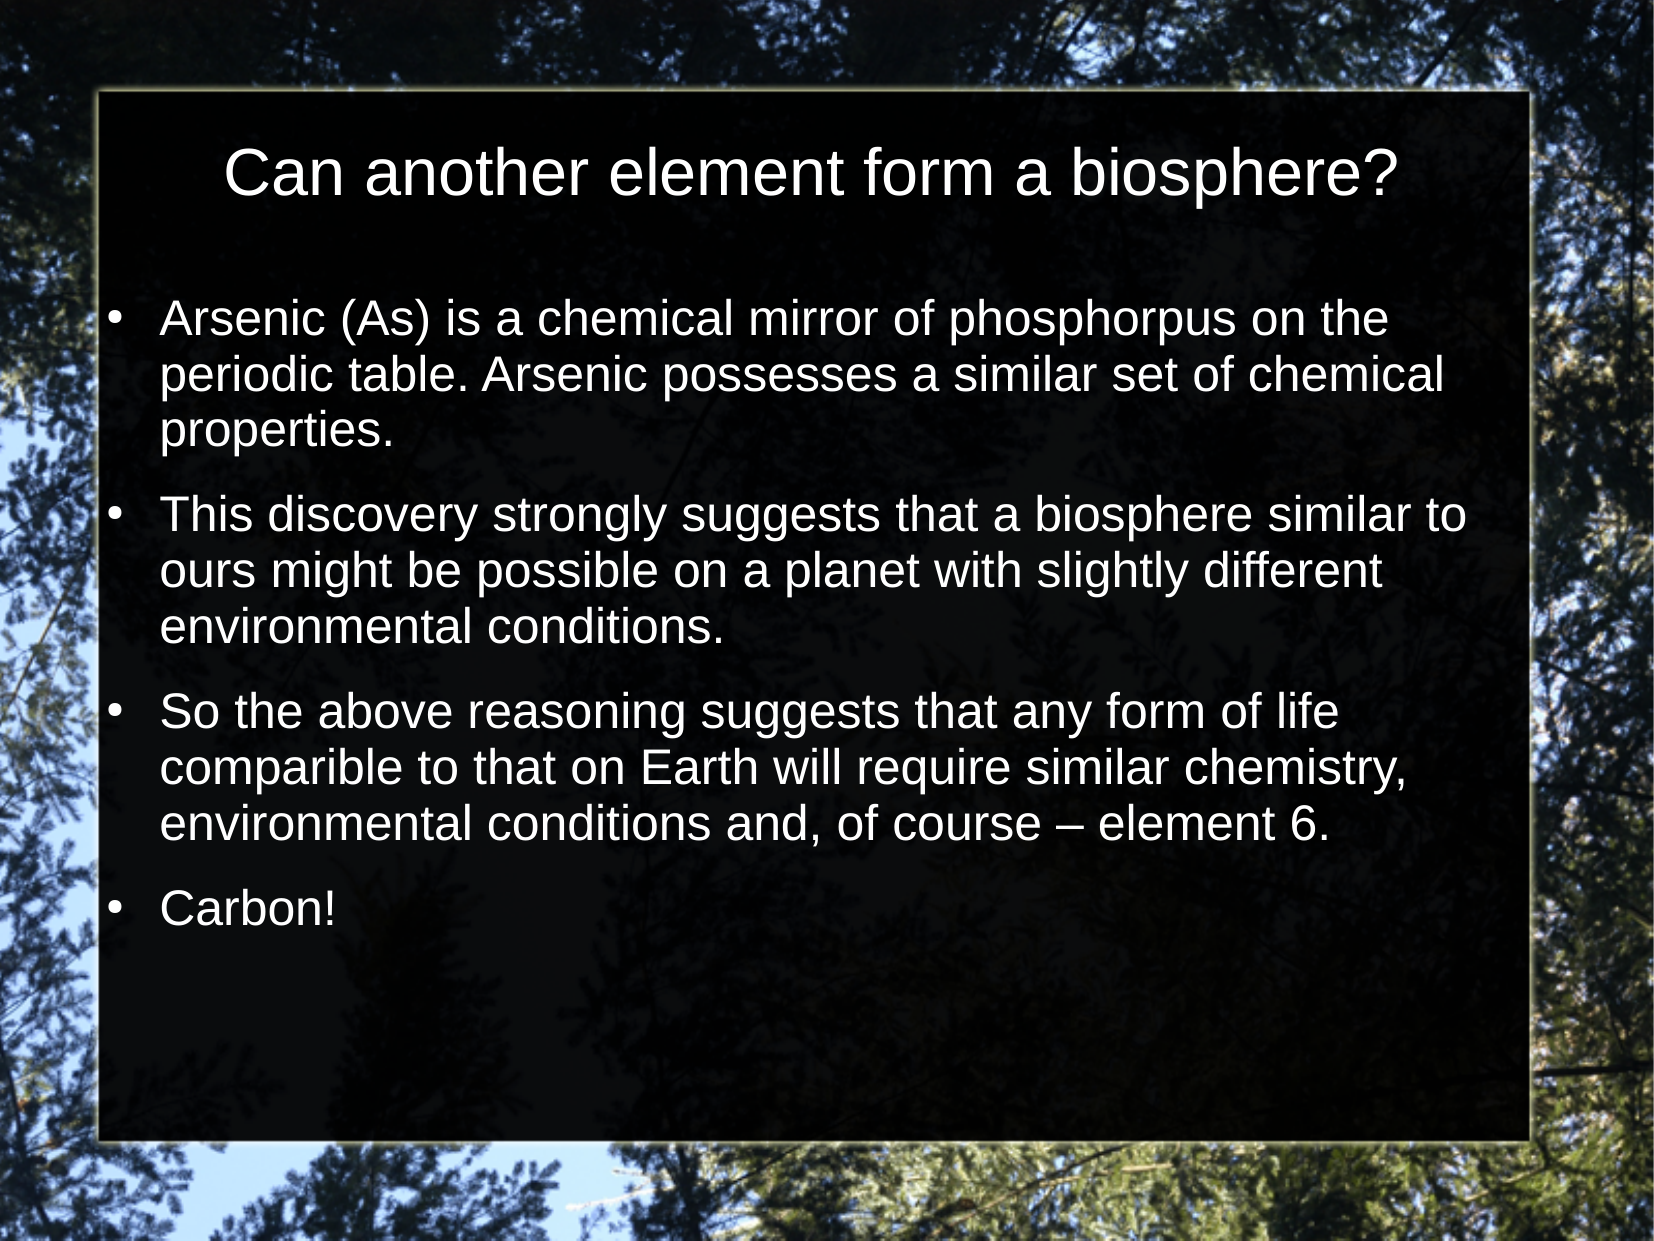

# Can another element form a biosphere?
Arsenic (As) is a chemical mirror of phosphorpus on the periodic table. Arsenic possesses a similar set of chemical properties.
This discovery strongly suggests that a biosphere similar to ours might be possible on a planet with slightly different environmental conditions.
So the above reasoning suggests that any form of life comparible to that on Earth will require similar chemistry, environmental conditions and, of course – element 6.
Carbon!